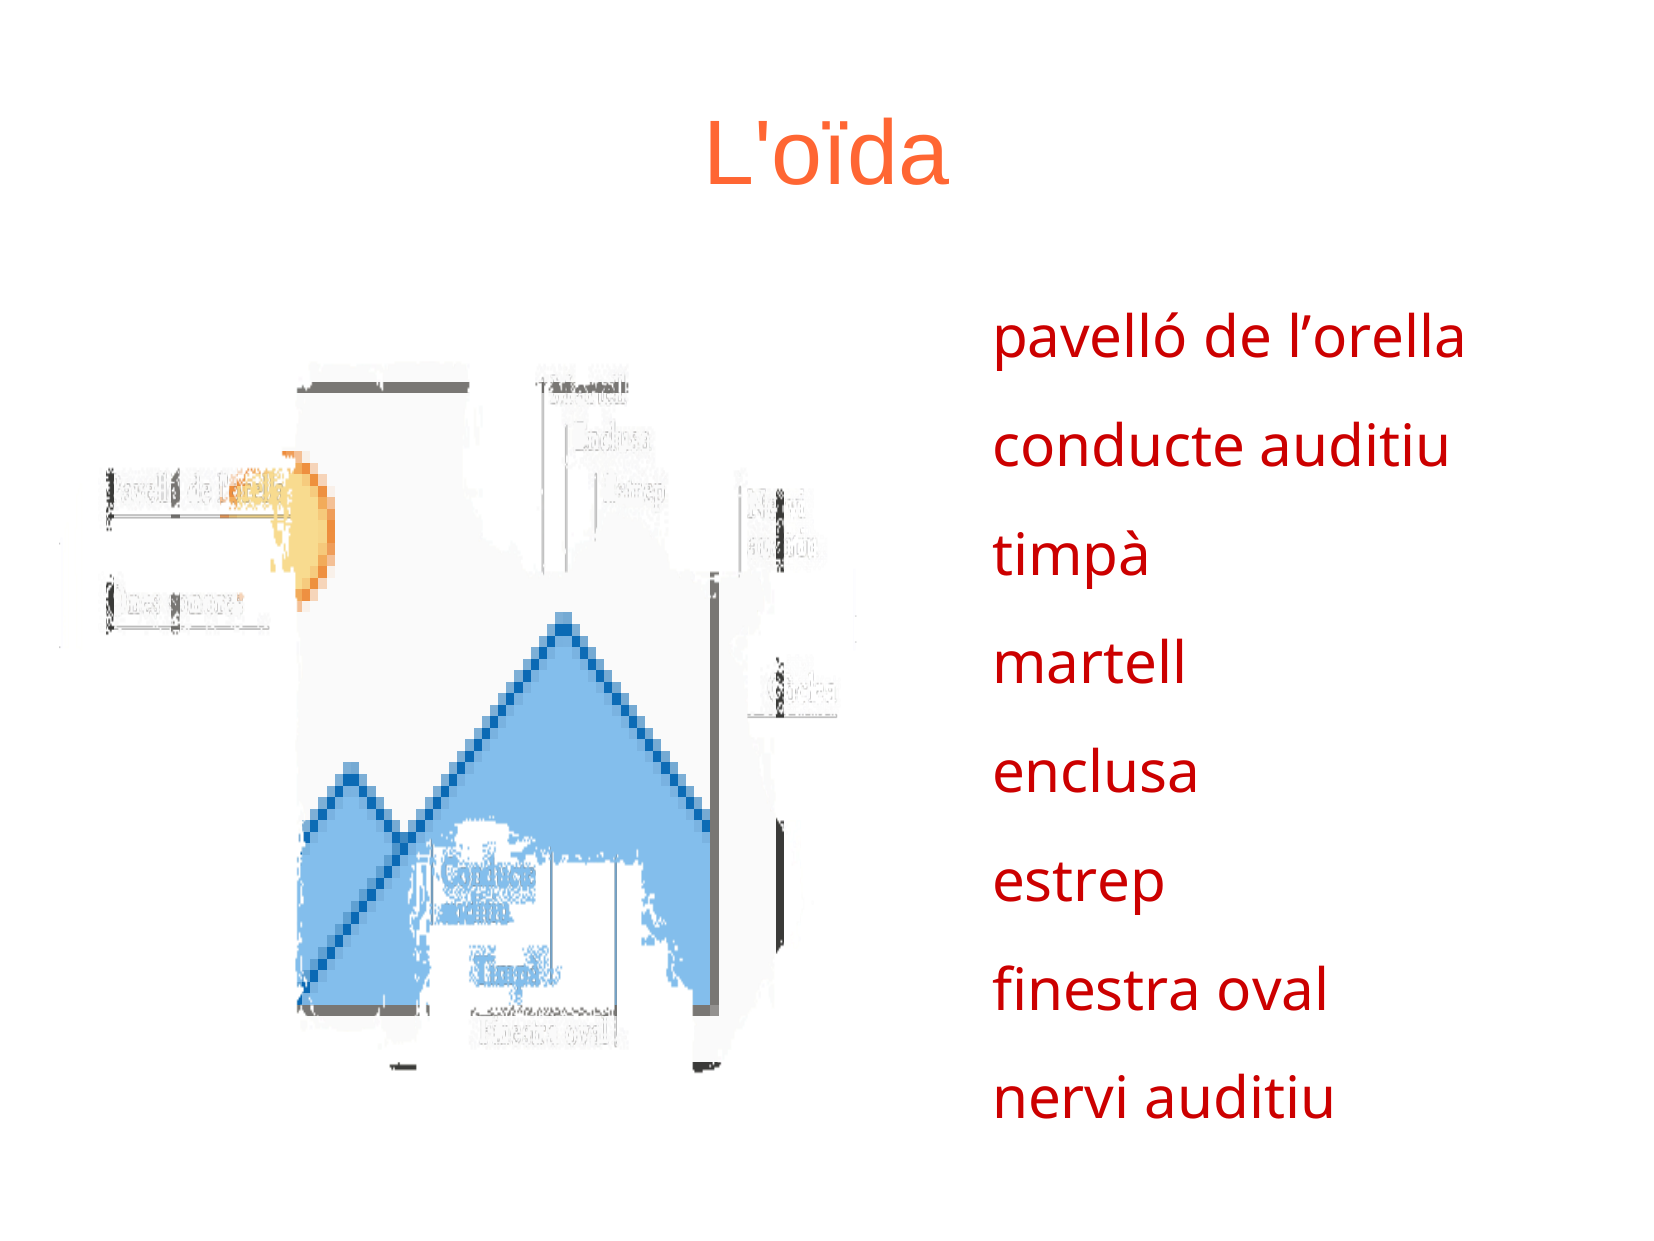

# L'oïda
pavelló de l’orella
conducte auditiu
timpà
martell
enclusa
estrep
finestra oval
nervi auditiu